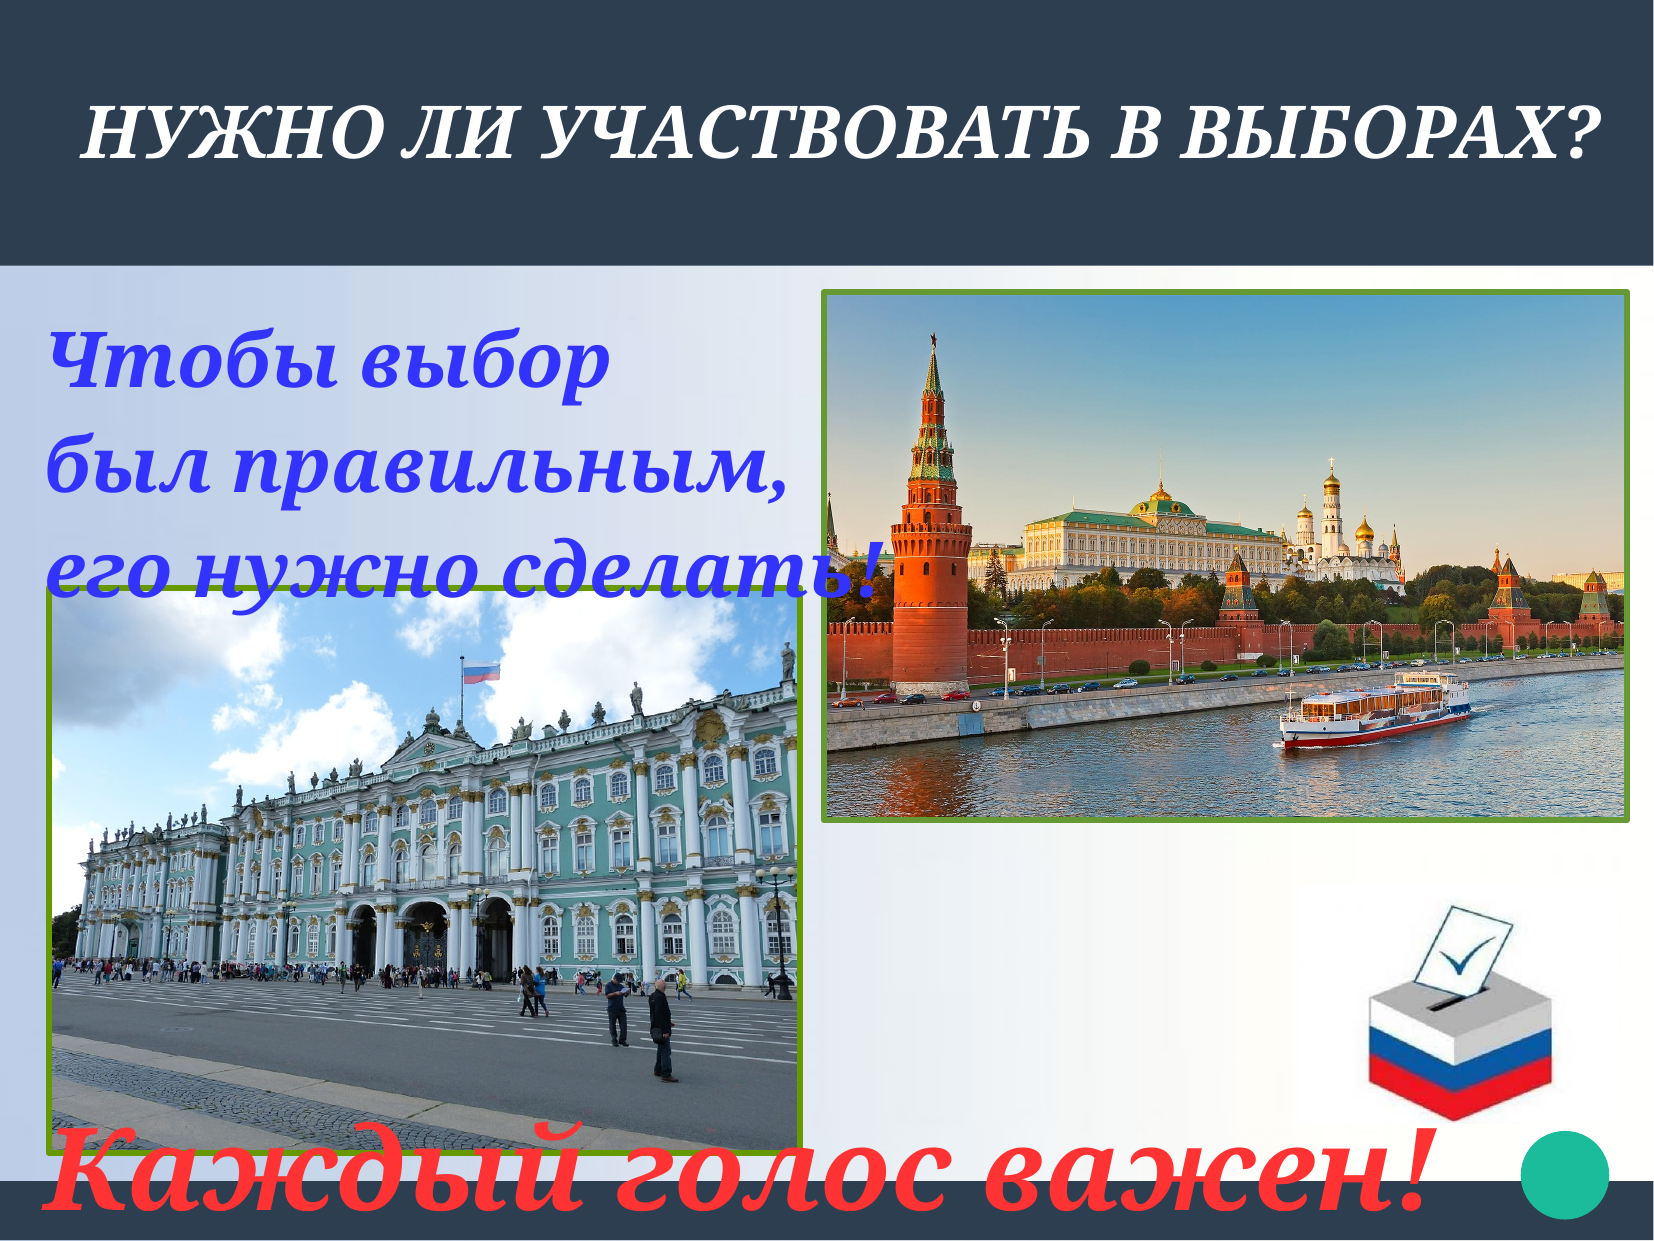

Нужно ли участвовать в выборах?
Чтобы выбор
был правильным,
его нужно сделать!
Каждый голос важен!